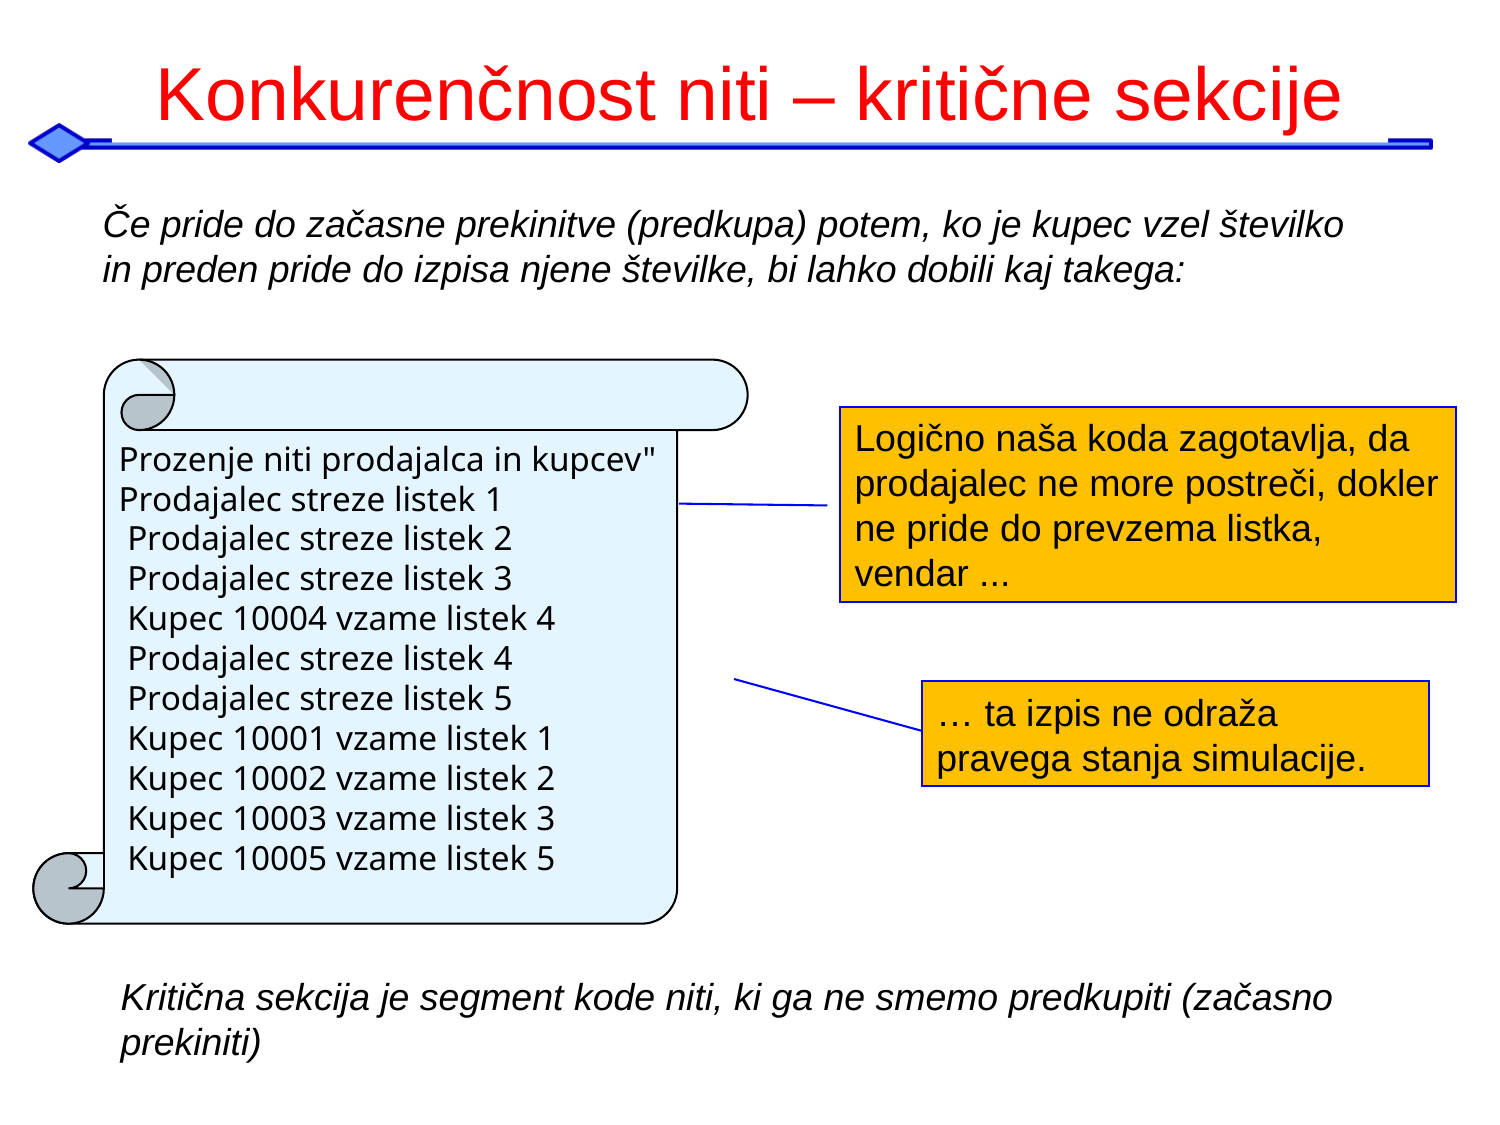

# Konkurenčnost niti – kritične sekcije
Če pride do začasne prekinitve (predkupa) potem, ko je kupec vzel številko in preden pride do izpisa njene številke, bi lahko dobili kaj takega:
Prozenje niti prodajalca in kupcev" Prodajalec streze listek 1
 Prodajalec streze listek 2
 Prodajalec streze listek 3
 Kupec 10004 vzame listek 4
 Prodajalec streze listek 4
 Prodajalec streze listek 5
 Kupec 10001 vzame listek 1
 Kupec 10002 vzame listek 2
 Kupec 10003 vzame listek 3
 Kupec 10005 vzame listek 5
Logično naša koda zagotavlja, da prodajalec ne more postreči, dokler ne pride do prevzema listka, vendar ...
… ta izpis ne odraža pravega stanja simulacije.
Kritična sekcija je segment kode niti, ki ga ne smemo predkupiti (začasno prekiniti)